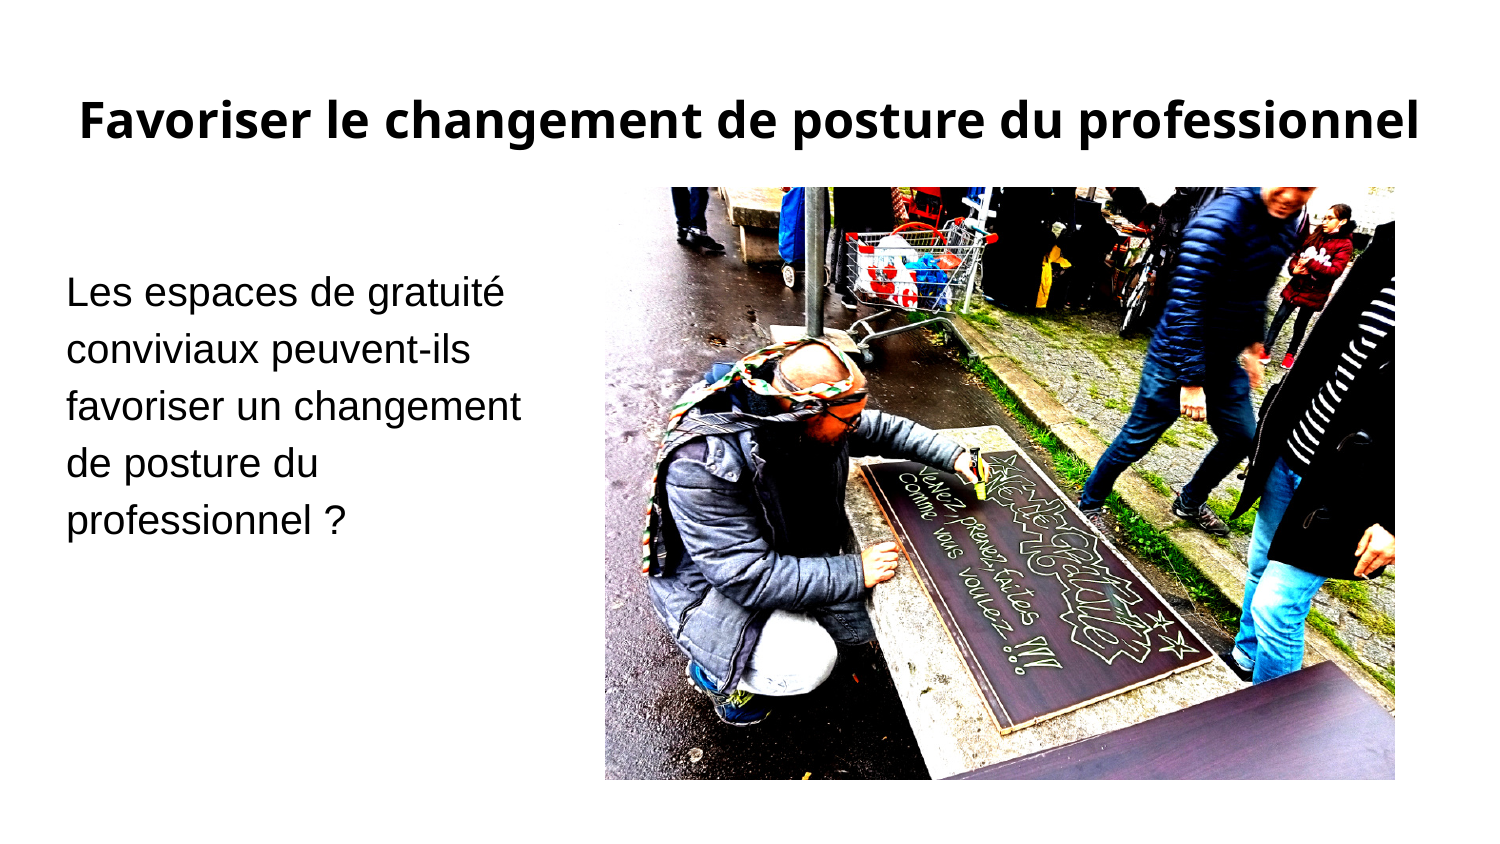

# Favoriser le changement de posture du professionnel
Les espaces de gratuité conviviaux peuvent-ils favoriser un changement de posture du professionnel ?